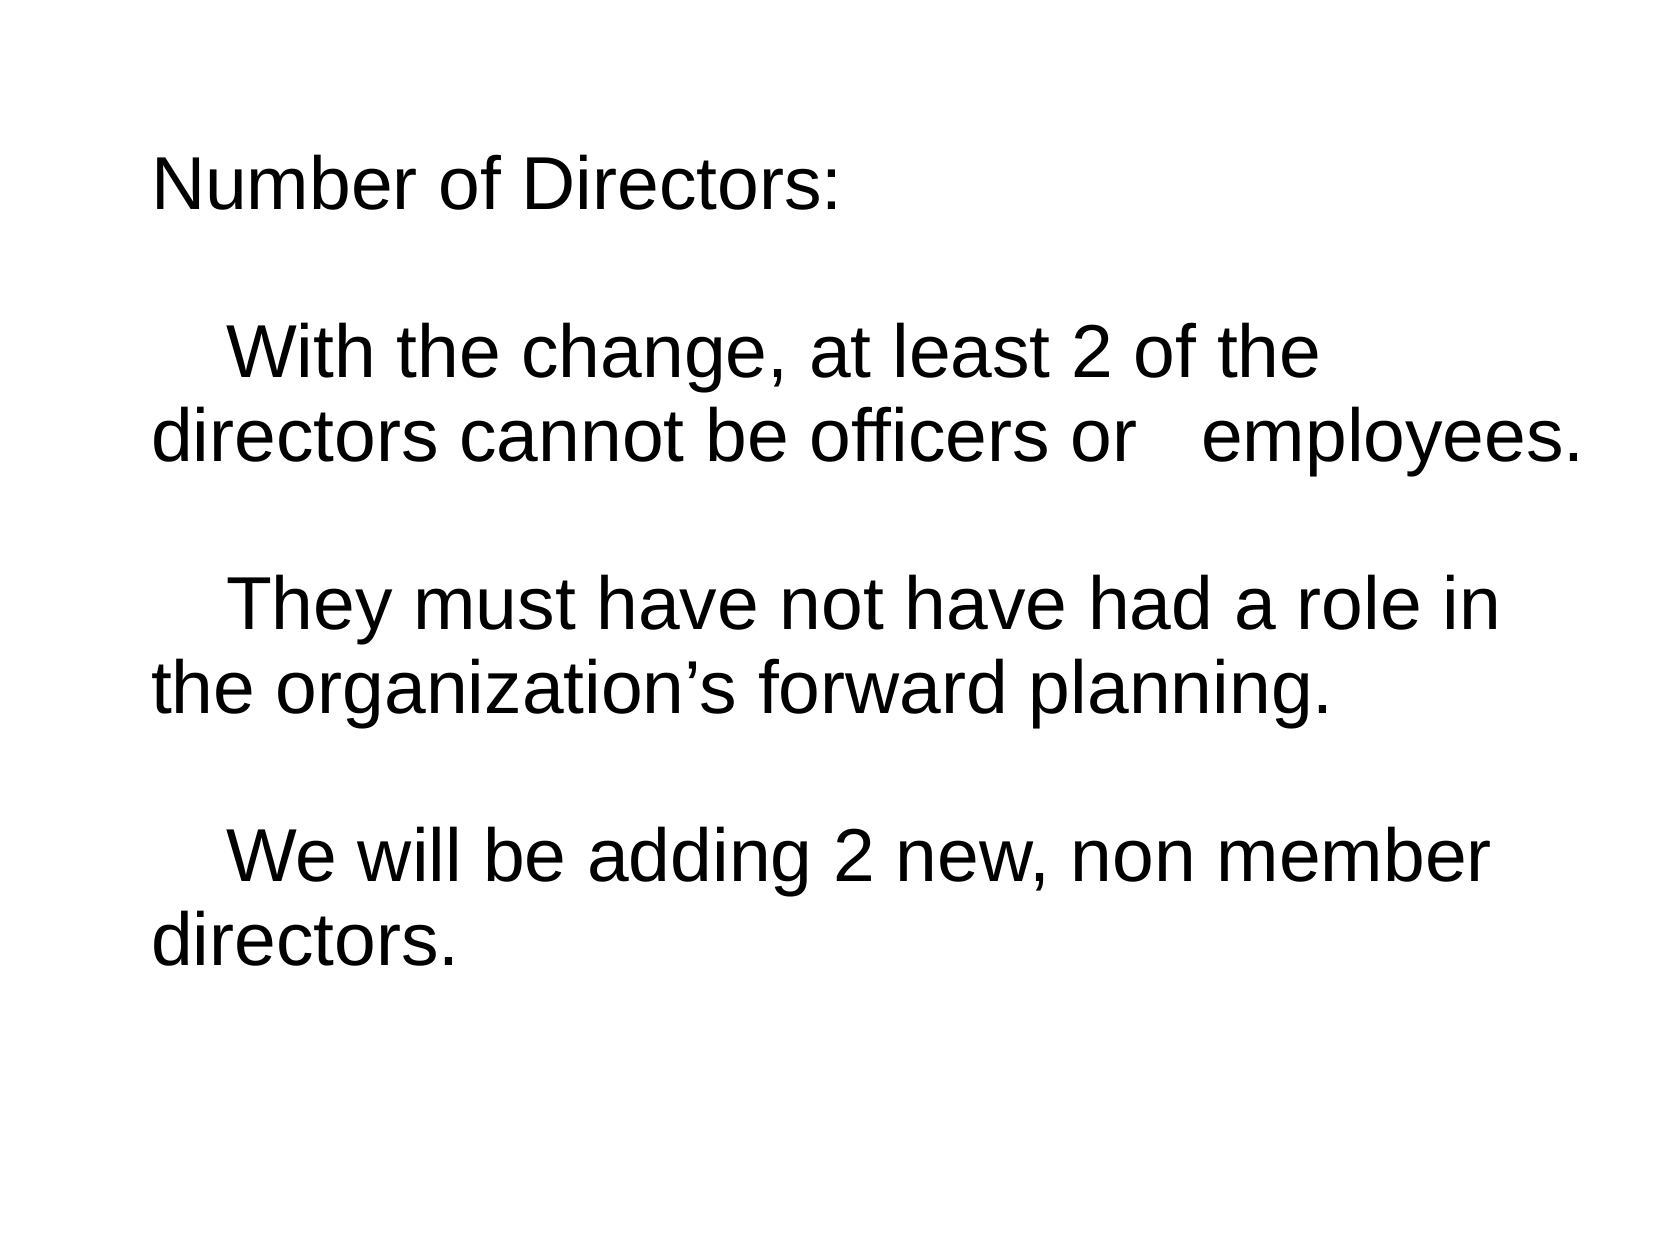

Number of Directors:
	With the change, at least 2 of the 	directors cannot be officers or 	employees.
	They must have not have had a role in 	the organization’s forward planning.
	We will be adding 2 new, non member 	directors.